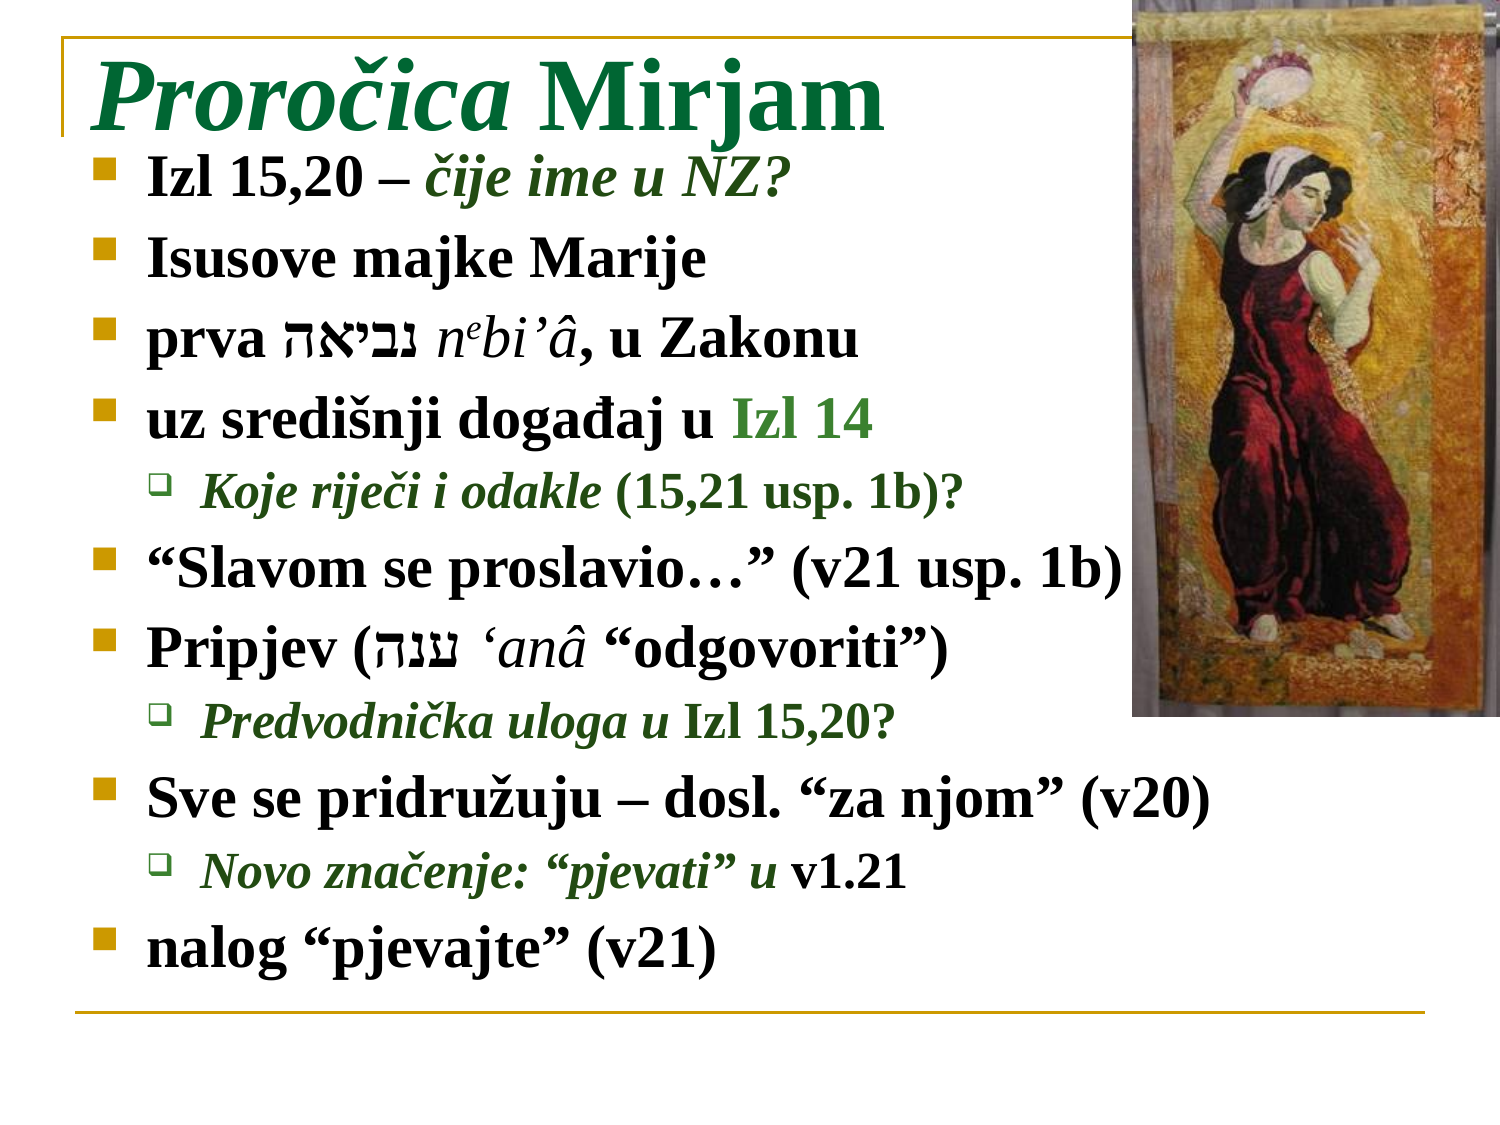

# Proročica Mirjam
Izl 15,20 – čije ime u NZ?
Isusove majke Marije
prva נביאה nebi’â, u Zakonu
uz središnji događaj u Izl 14
Koje riječi i odakle (15,21 usp. 1b)?
“Slavom se proslavio…” (v21 usp. 1b)
Pripjev (ענה ‘anâ “odgovoriti”)
Predvodnička uloga u Izl 15,20?
Sve se pridružuju – dosl. “za njom” (v20)
Novo značenje: “pjevati” u v1.21
nalog “pjevajte” (v21)